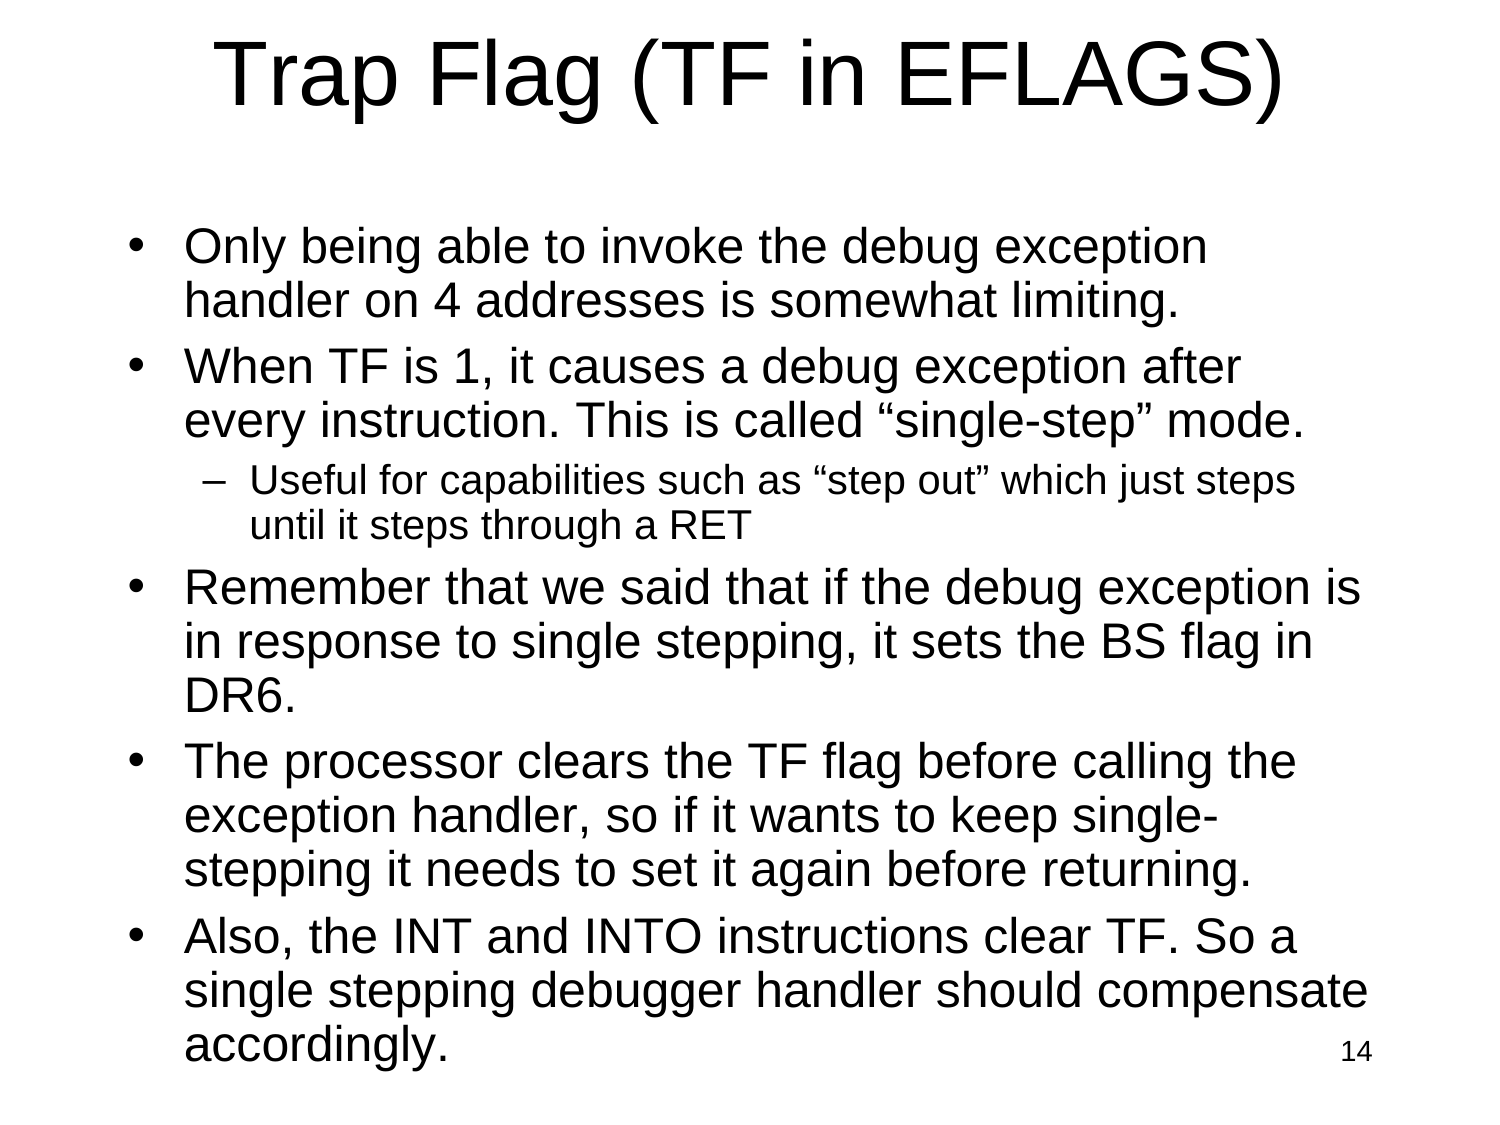

# Trap Flag (TF in EFLAGS)
Only being able to invoke the debug exception handler on 4 addresses is somewhat limiting.
When TF is 1, it causes a debug exception after every instruction. This is called “single-step” mode.
Useful for capabilities such as “step out” which just steps until it steps through a RET
Remember that we said that if the debug exception is in response to single stepping, it sets the BS flag in DR6.
The processor clears the TF flag before calling the exception handler, so if it wants to keep single-stepping it needs to set it again before returning.
Also, the INT and INTO instructions clear TF. So a single stepping debugger handler should compensate accordingly.